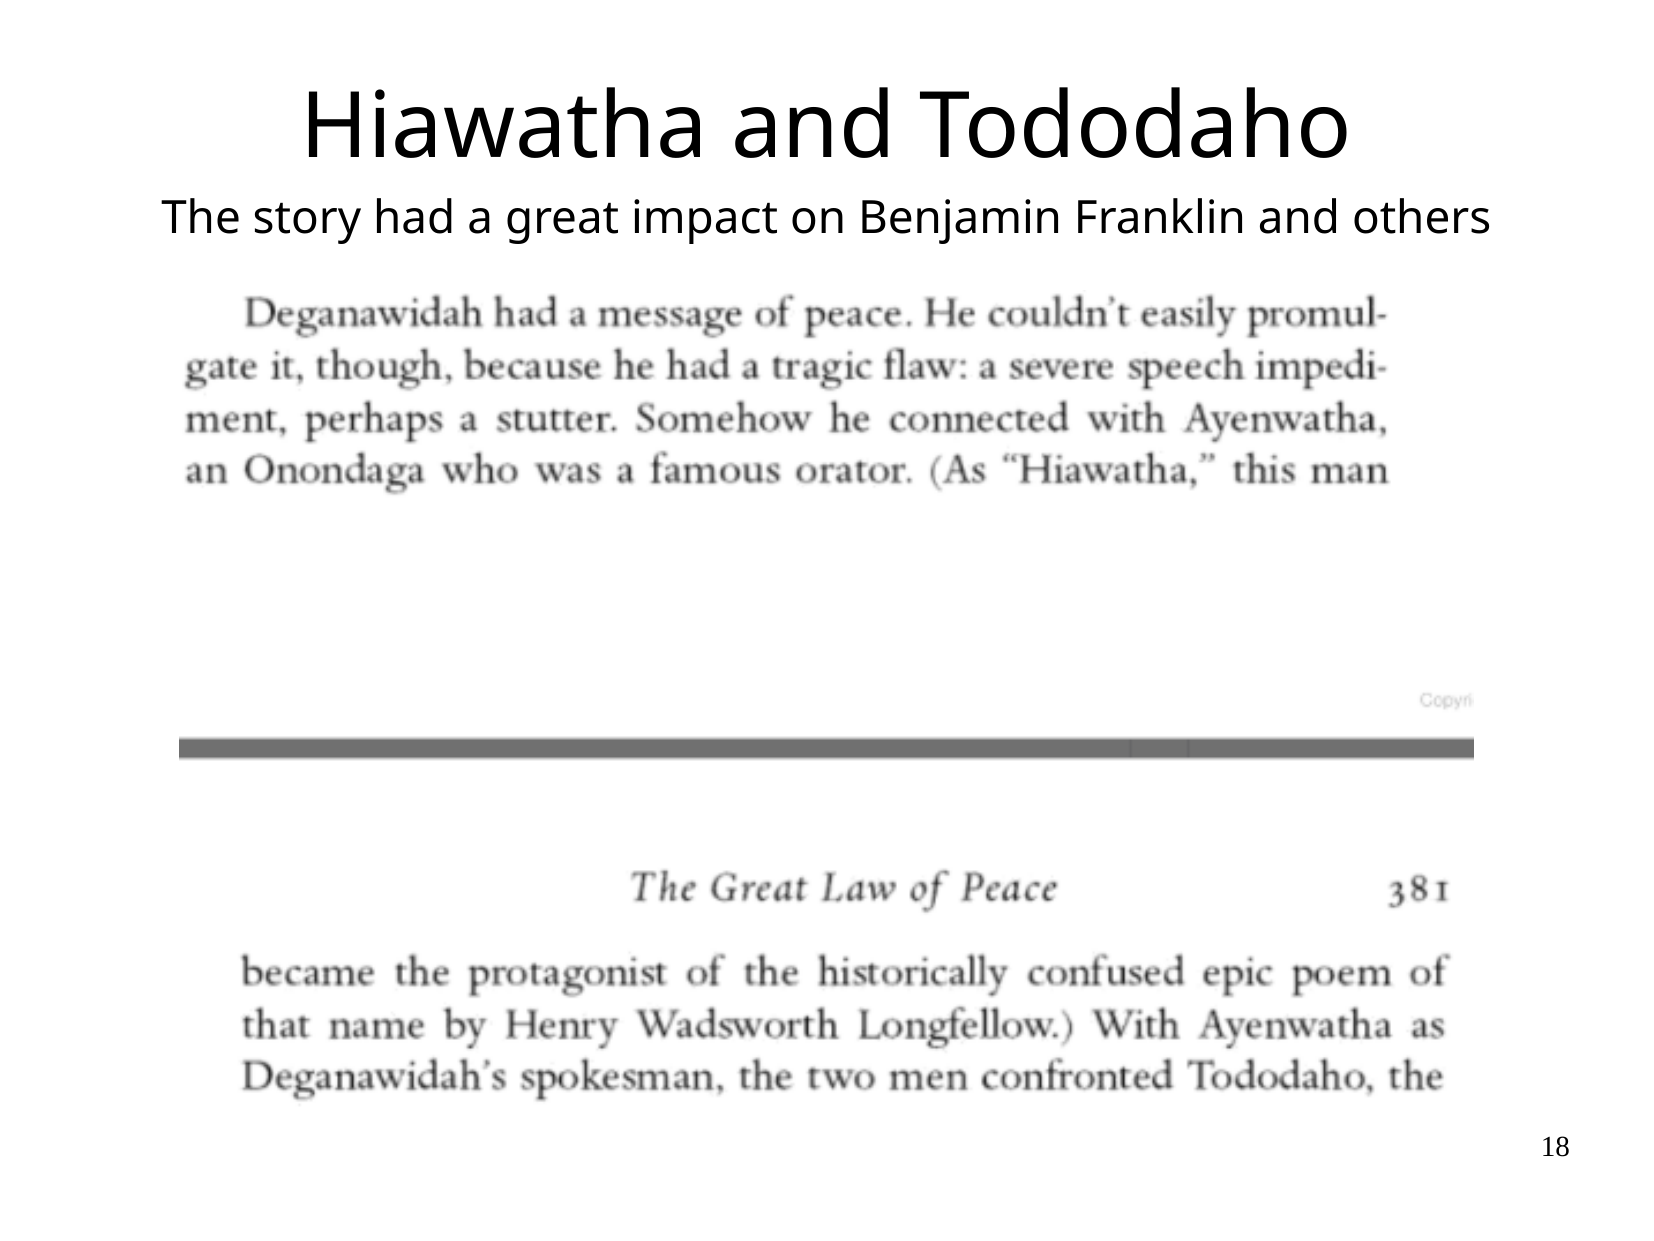

# Hiawatha and Tododaho The story had a great impact on Benjamin Franklin and others
18